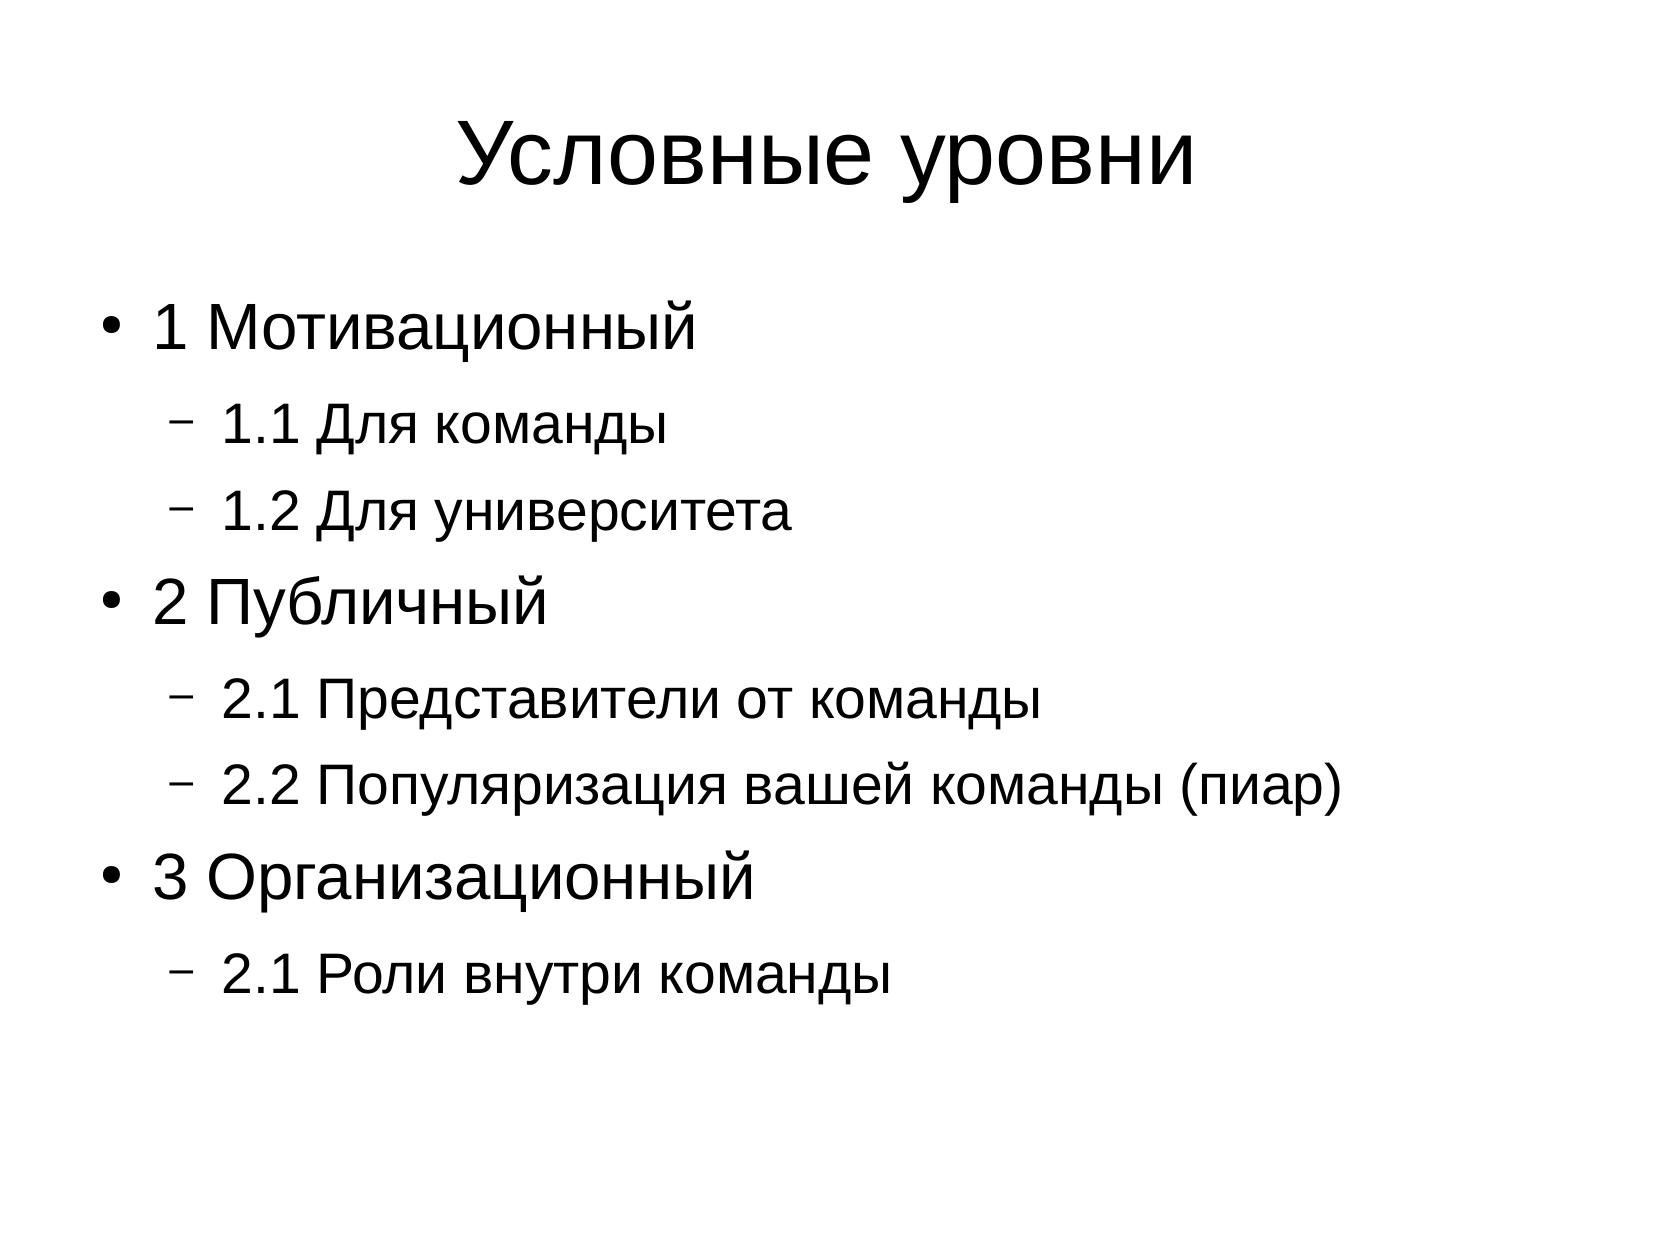

# Условные уровни
1 Мотивационный
1.1 Для команды
1.2 Для университета
2 Публичный
2.1 Представители от команды
2.2 Популяризация вашей команды (пиар)
3 Организационный
2.1 Роли внутри команды